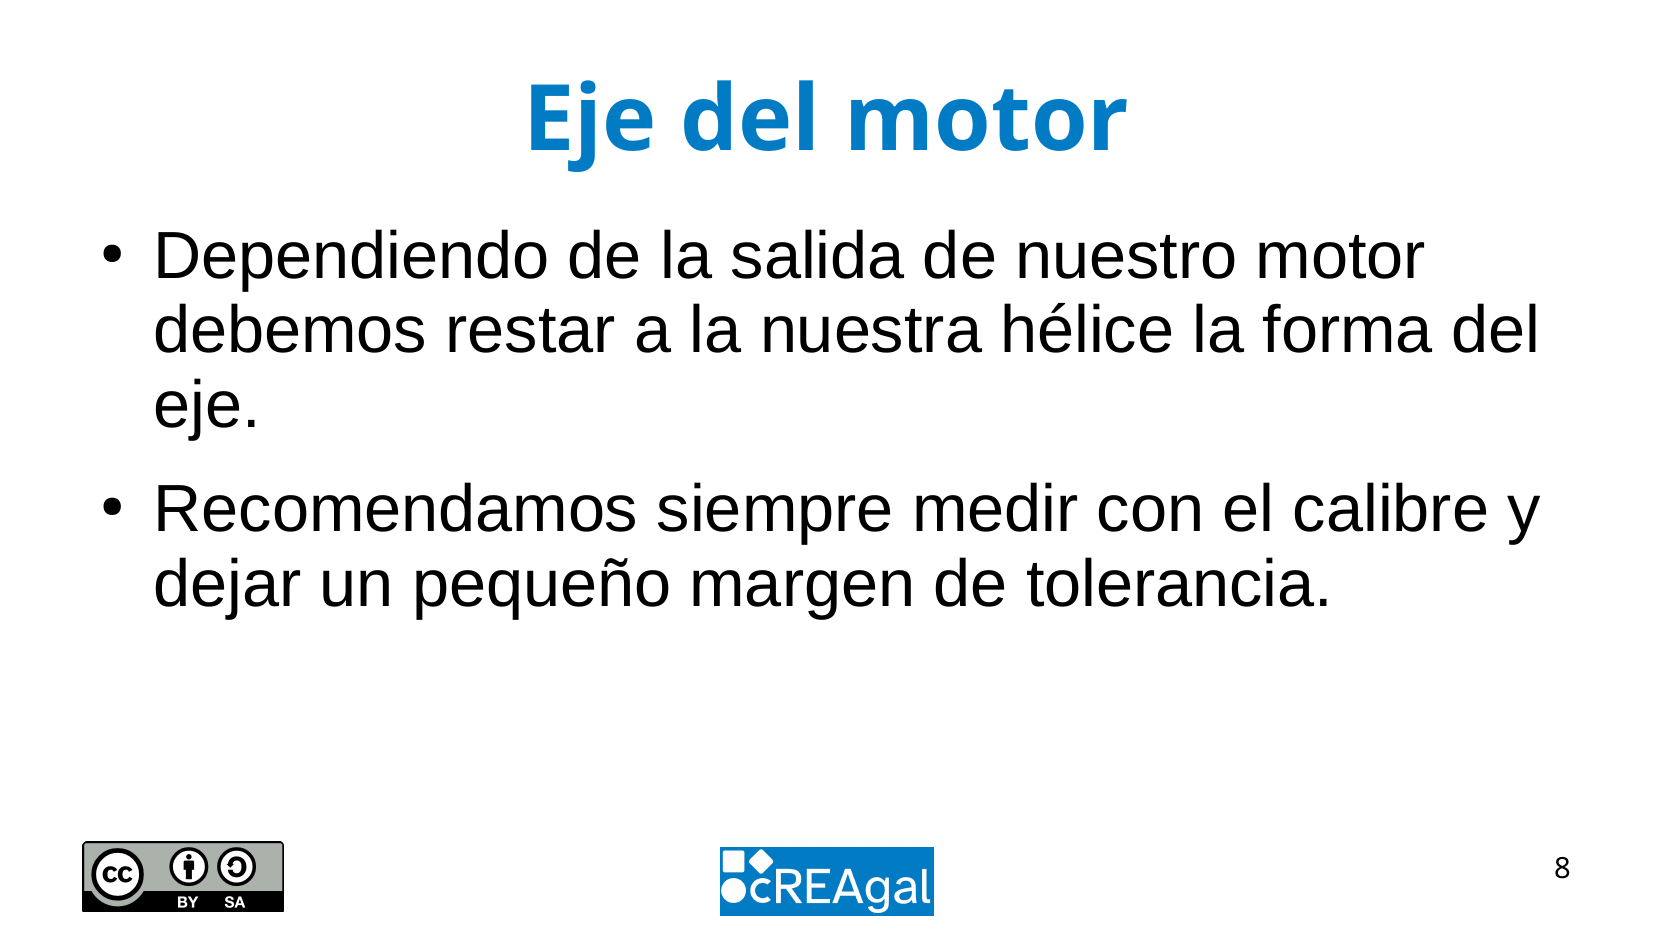

# Eje del motor
Dependiendo de la salida de nuestro motor debemos restar a la nuestra hélice la forma del eje.
Recomendamos siempre medir con el calibre y dejar un pequeño margen de tolerancia.
8